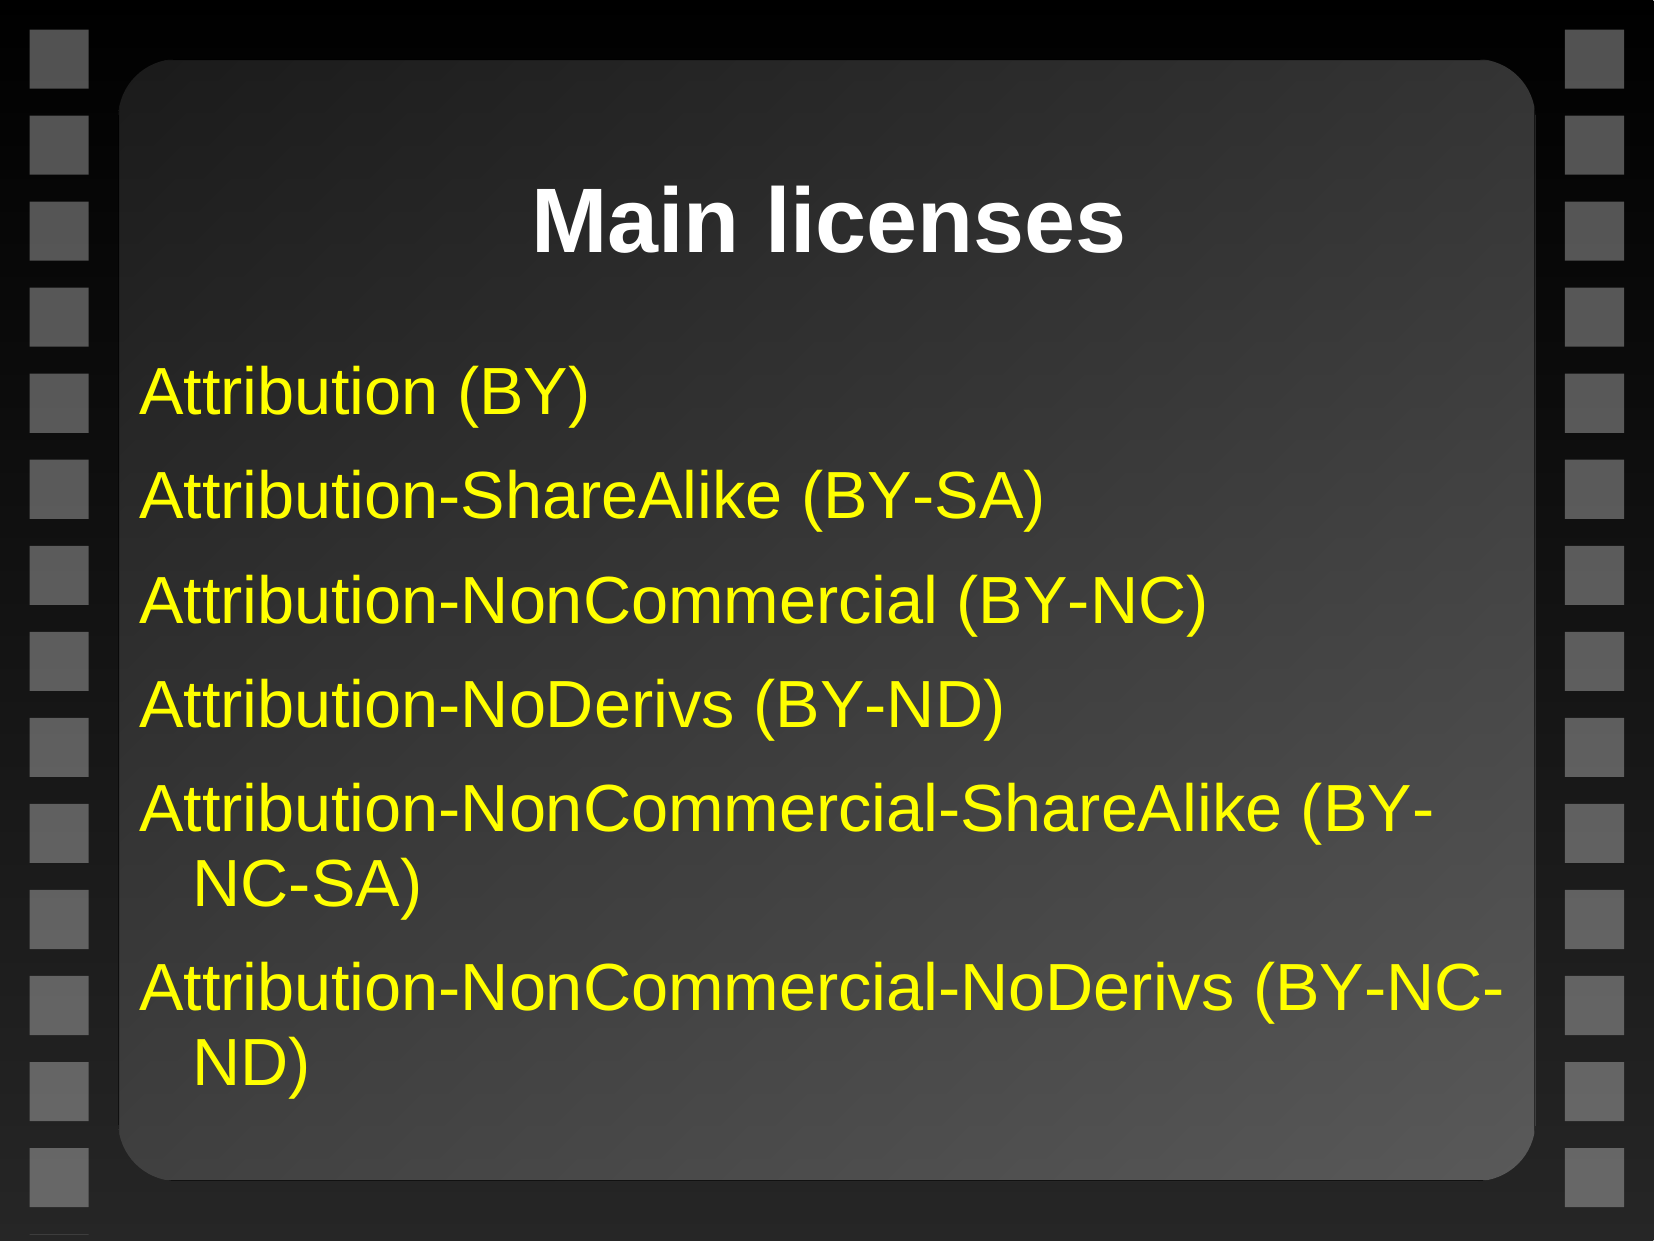

# Main licenses
Attribution (BY)
Attribution-ShareAlike (BY-SA)
Attribution-NonCommercial (BY-NC)
Attribution-NoDerivs (BY-ND)
Attribution-NonCommercial-ShareAlike (BY-NC-SA)
Attribution-NonCommercial-NoDerivs (BY-NC-ND)